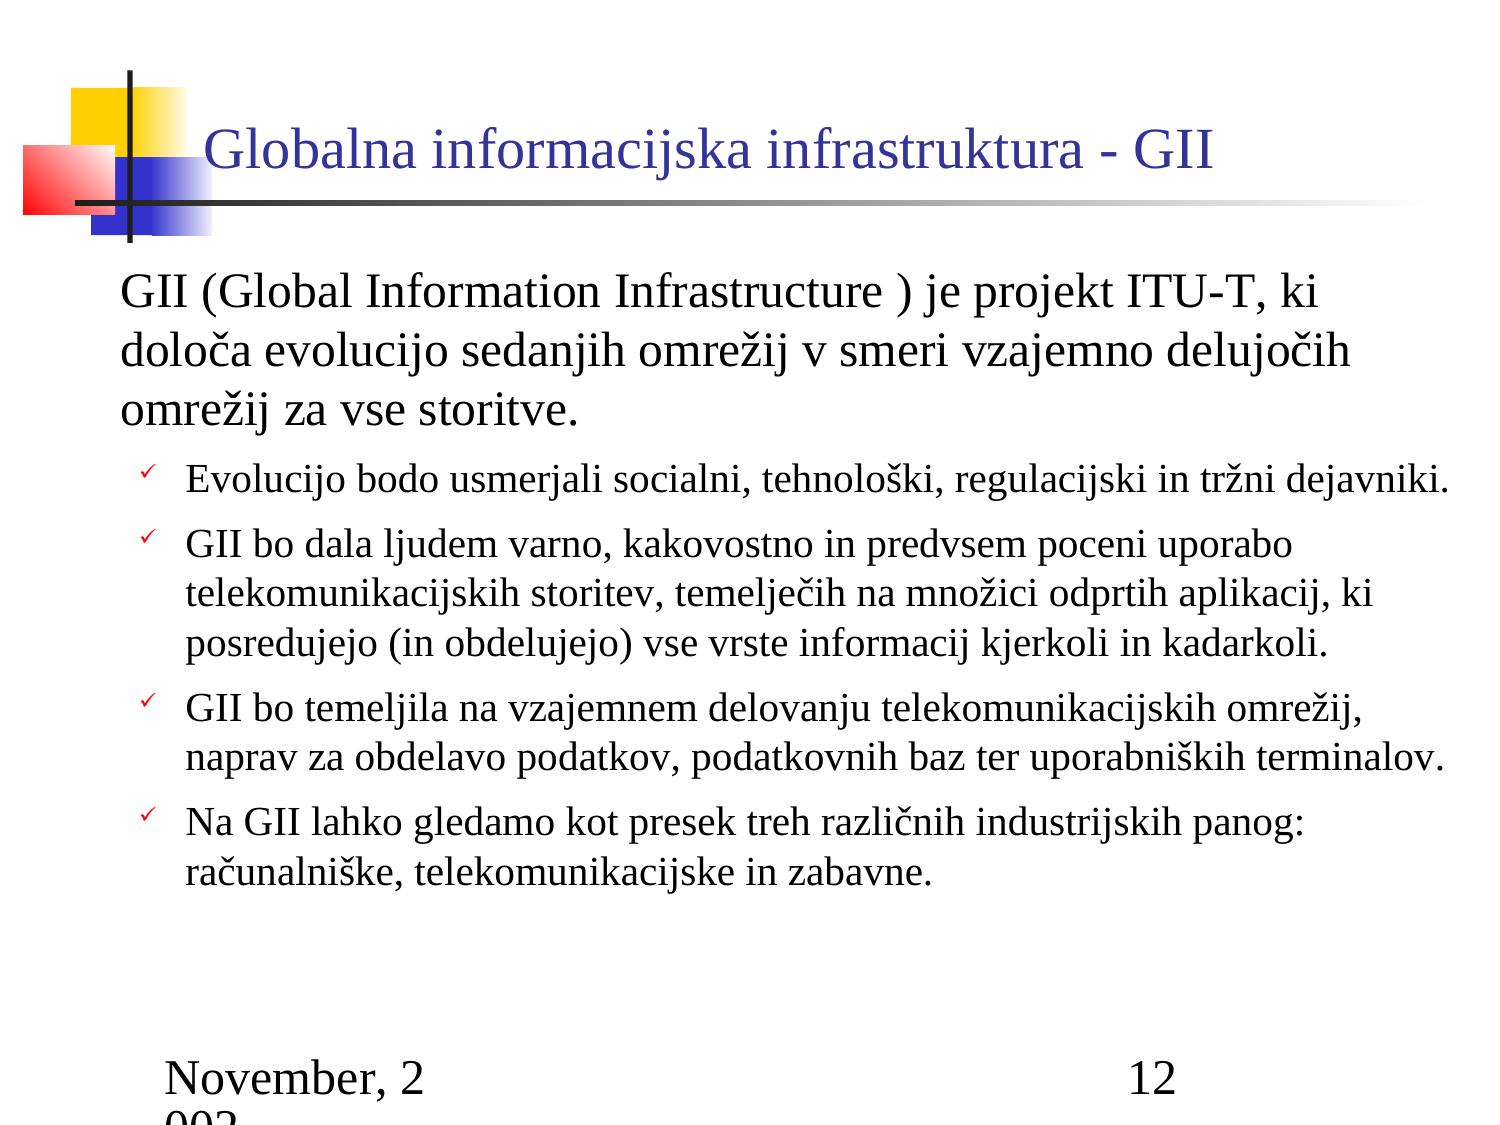

# Globalna informacijska infrastruktura - GII
	GII (Global Information Infrastructure ) je projekt ITU-T, ki določa evolucijo sedanjih omrežij v smeri vzajemno delujočih omrežij za vse storitve.
Evolucijo bodo usmerjali socialni, tehnološki, regulacijski in tržni dejavniki.
GII bo dala ljudem varno, kakovostno in predvsem poceni uporabo telekomunikacijskih storitev, temelječih na množici odprtih aplikacij, ki posredujejo (in obdelujejo) vse vrste informacij kjerkoli in kadarkoli.
GII bo temeljila na vzajemnem delovanju telekomunikacijskih omrežij, naprav za obdelavo podatkov, podatkovnih baz ter uporabniških terminalov.
Na GII lahko gledamo kot presek treh različnih industrijskih panog: računalniške, telekomunikacijske in zabavne.
November, 2002
TR
12